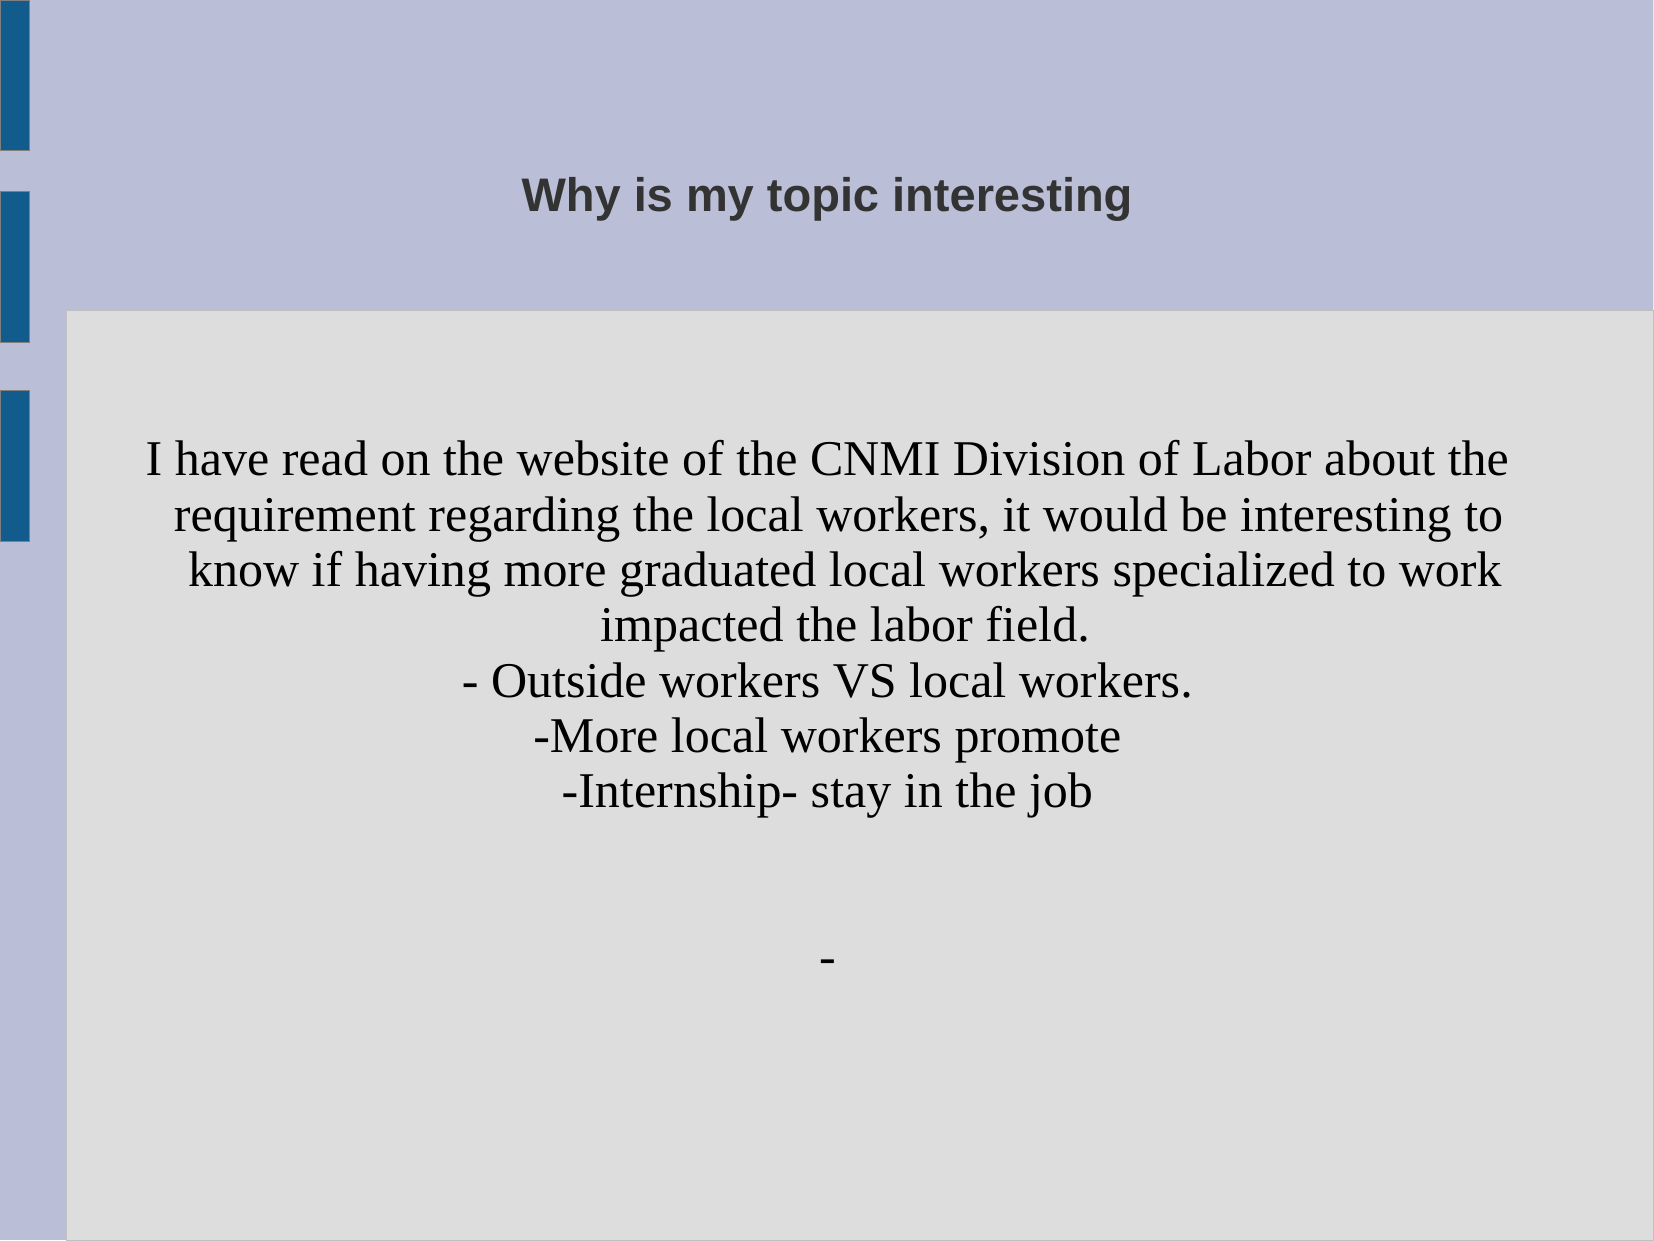

# Why is my topic interesting
I have read on the website of the CNMI Division of Labor about the requirement regarding the local workers, it would be interesting to know if having more graduated local workers specialized to work impacted the labor field.
- Outside workers VS local workers.
-More local workers promote
-Internship- stay in the job
-